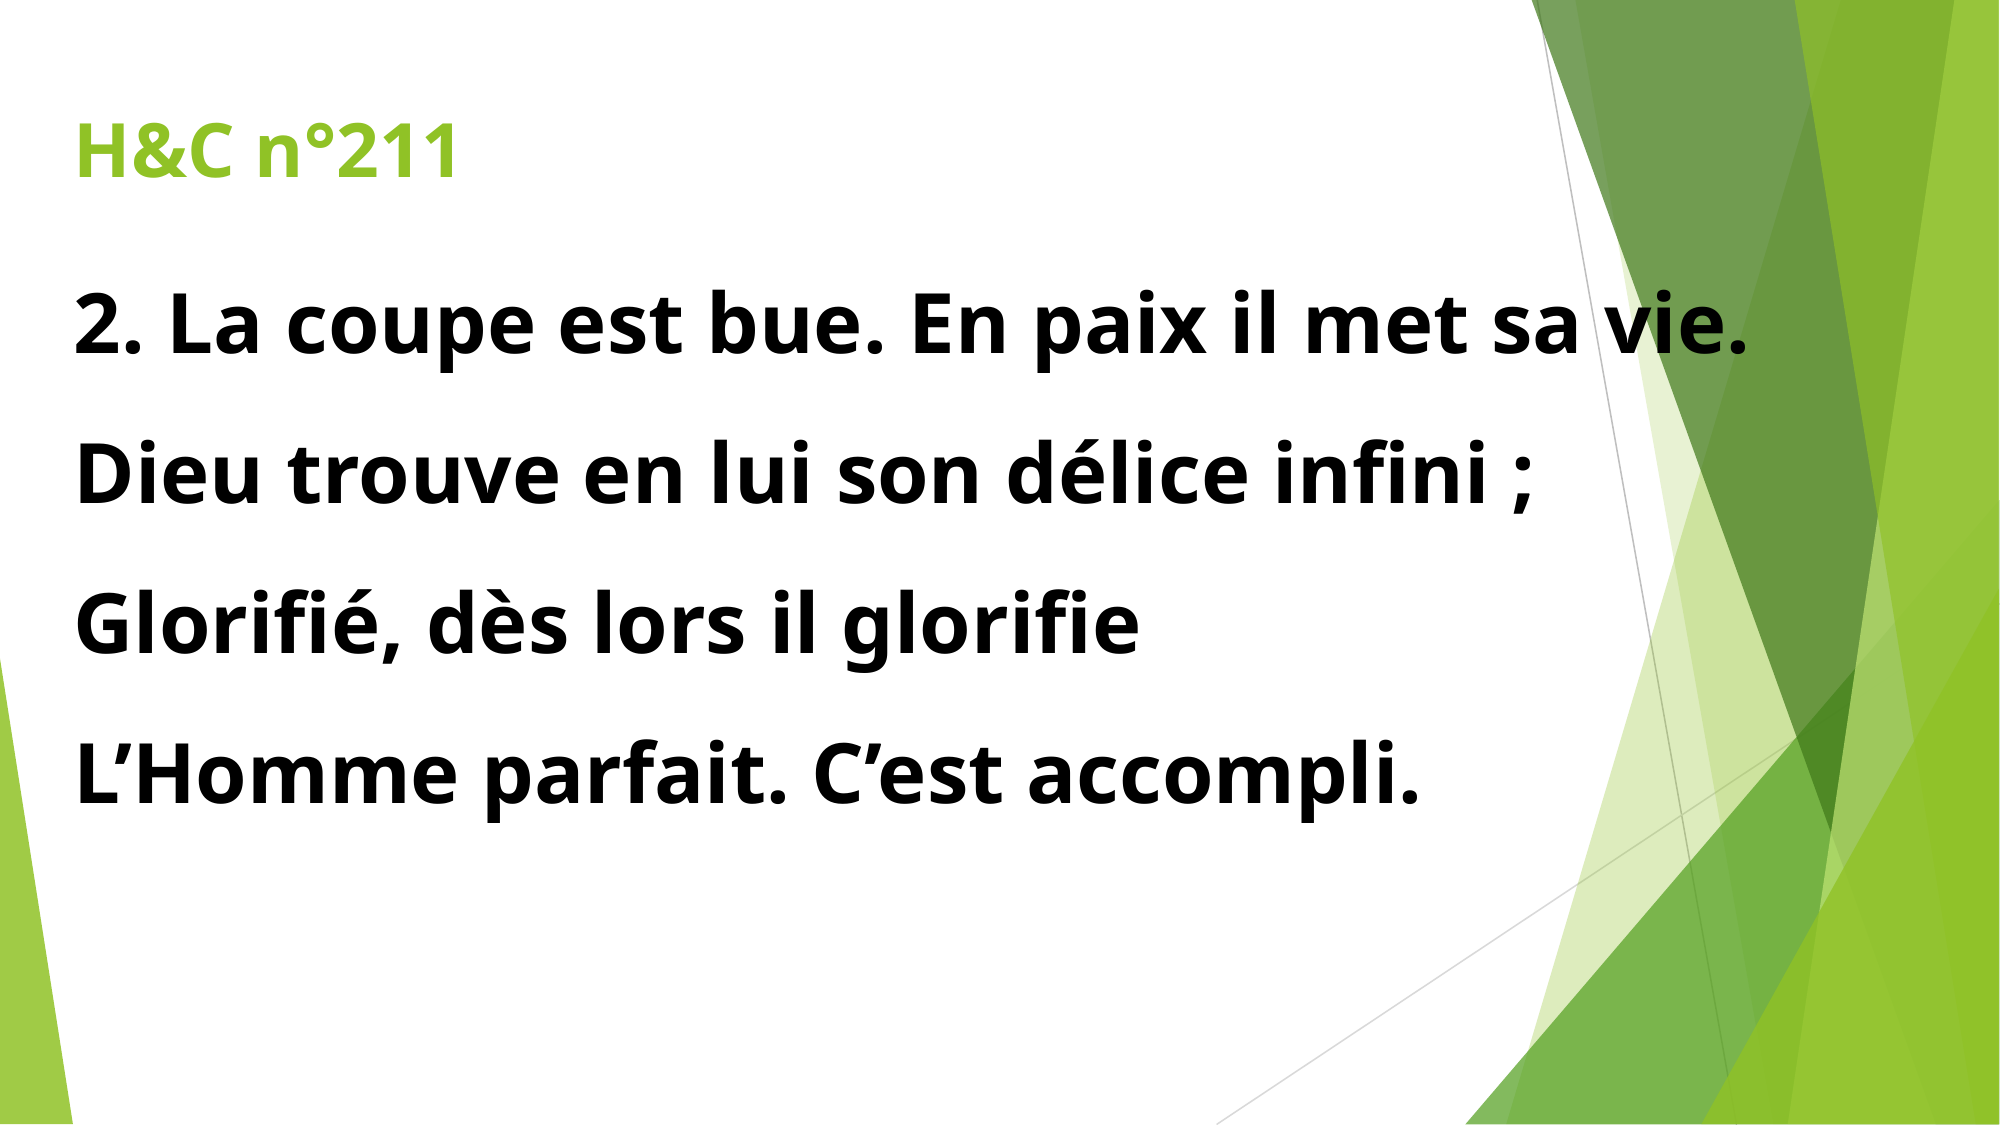

H&C n°211
2. La coupe est bue. En paix il met sa vie.
Dieu trouve en lui son délice infini ;
Glorifié, dès lors il glorifie
L’Homme parfait. C’est accompli.